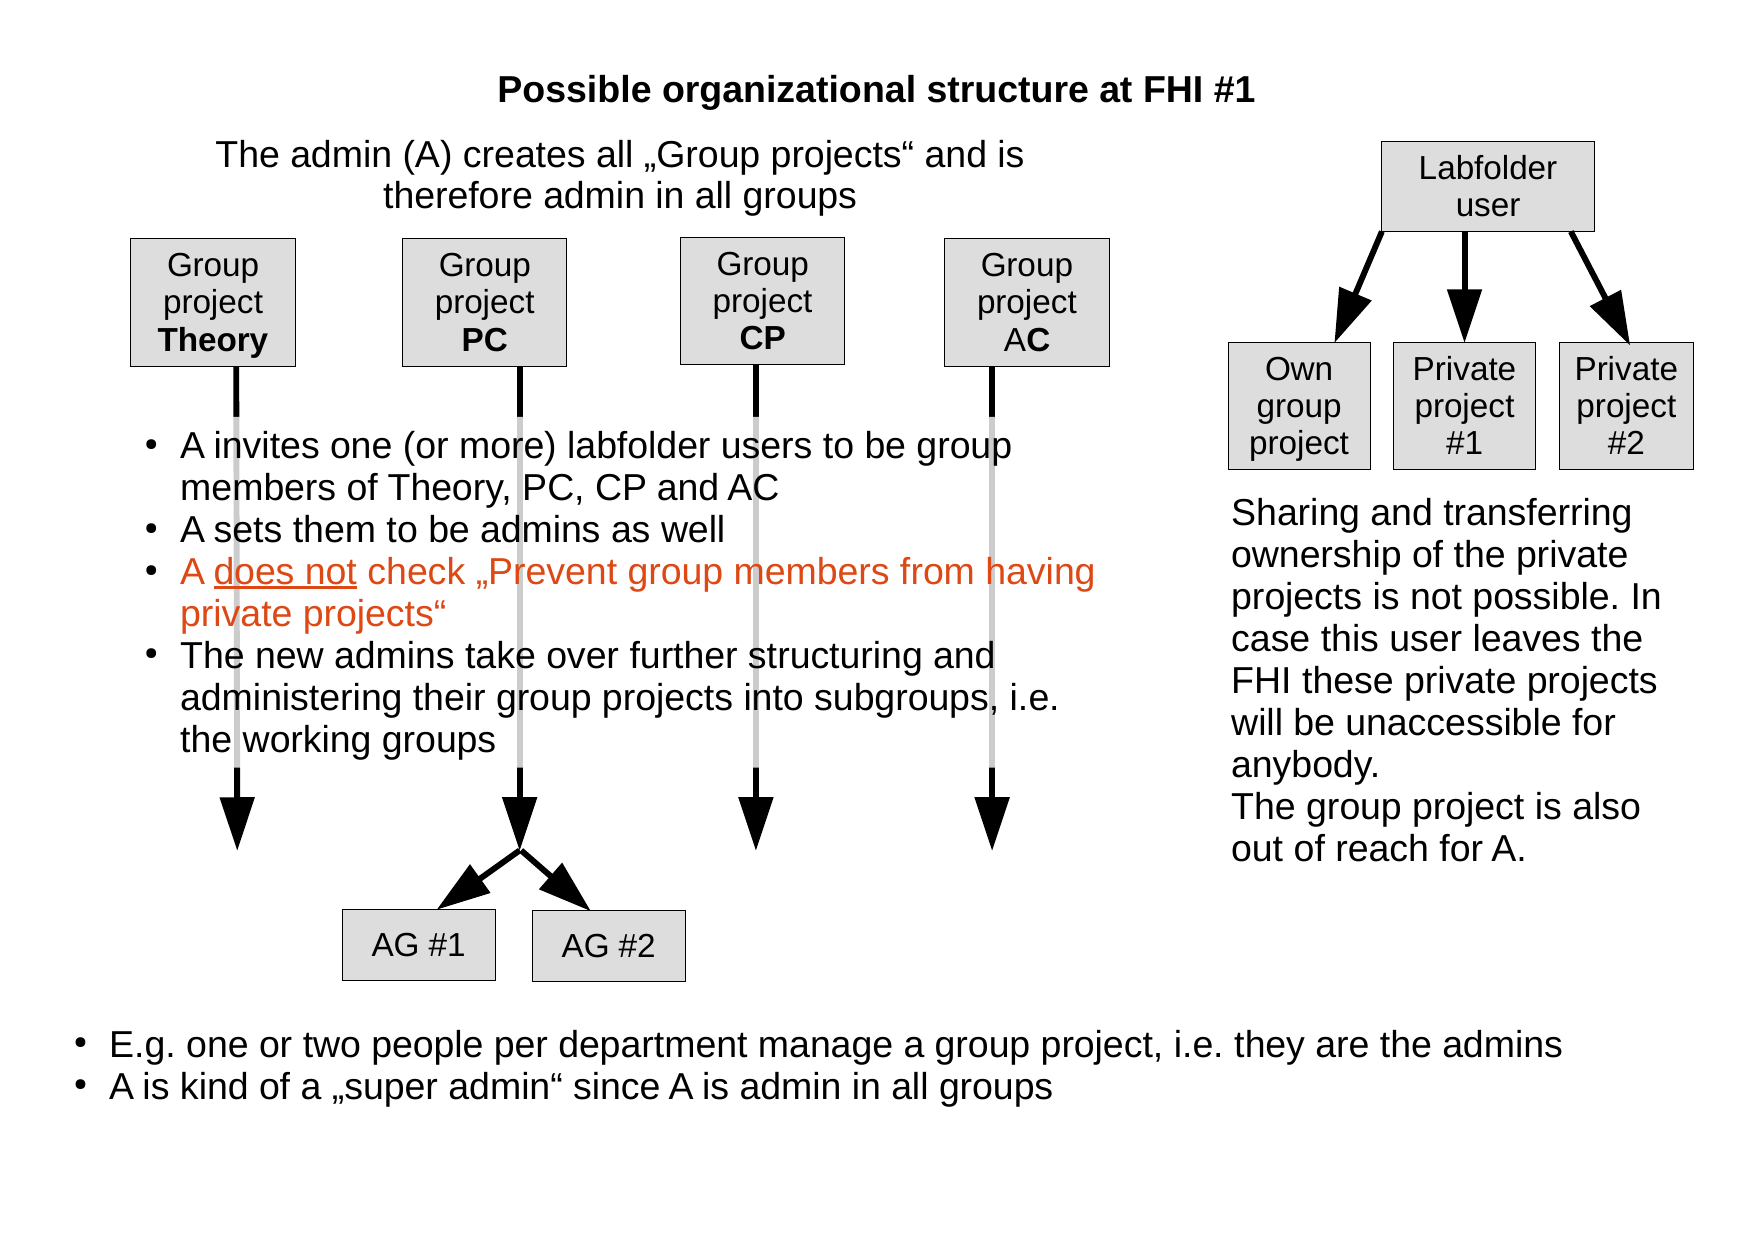

Possible organizational structure at FHI #1
The admin (A) creates all „Group projects“ and is therefore admin in all groups
Labfolder user
Group project CP
Group project Theory
Group project PC
Group project AC
Own group project
Private project #1
Private project #2
A invites one (or more) labfolder users to be group members of Theory, PC, CP and AC
A sets them to be admins as well
A does not check „Prevent group members from having private projects“
The new admins take over further structuring and administering their group projects into subgroups, i.e. the working groups
Sharing and transferring ownership of the private projects is not possible. In case this user leaves the FHI these private projects will be unaccessible for anybody.
The group project is also out of reach for A.
AG #1
AG #2
E.g. one or two people per department manage a group project, i.e. they are the admins
A is kind of a „super admin“ since A is admin in all groups